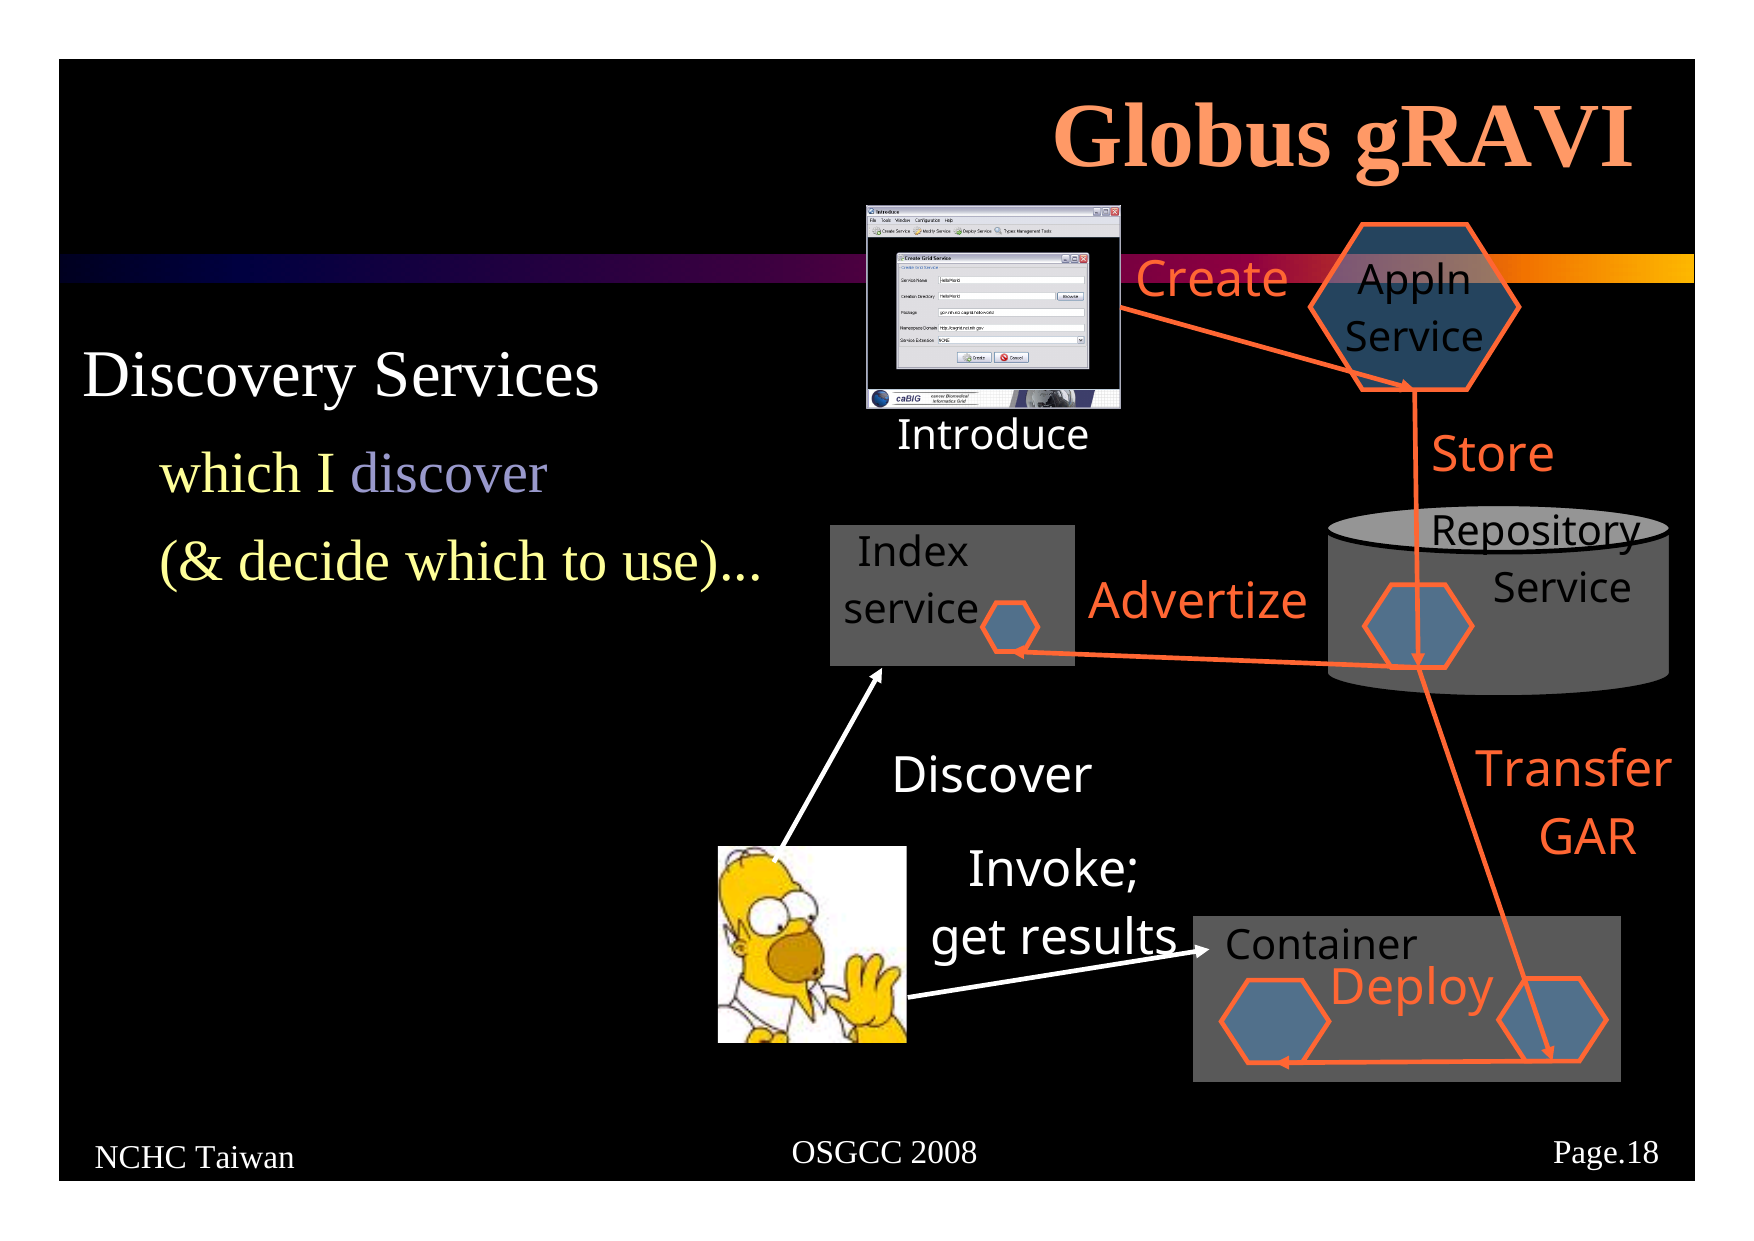

# Globus gRAVI
Appln
Service
Create
Discovery Services
which I discover
(& decide which to use)...
Store
Introduce
Repository
 Service
Index
service
Advertize
Transfer
 GAR
Discover
Invoke;
get results
Container
Deploy